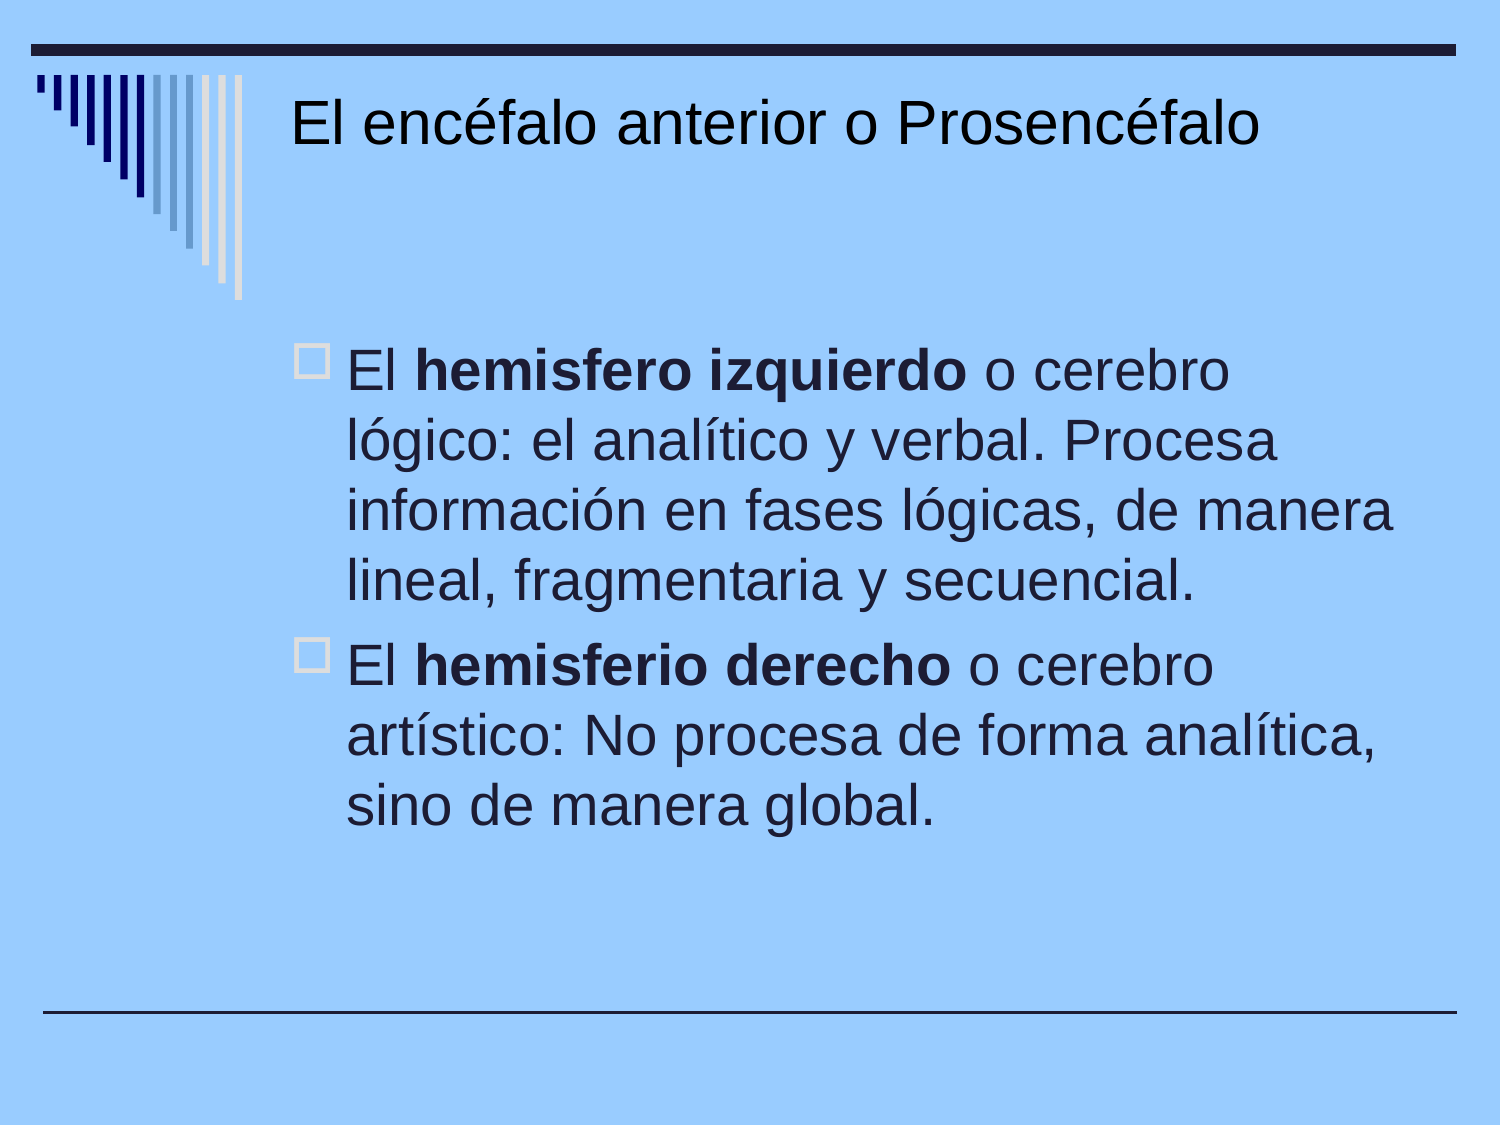

# El encéfalo anterior o Prosencéfalo
El hemisfero izquierdo o cerebro lógico: el analítico y verbal. Procesa información en fases lógicas, de manera lineal, fragmentaria y secuencial.
El hemisferio derecho o cerebro artístico: No procesa de forma analítica, sino de manera global.